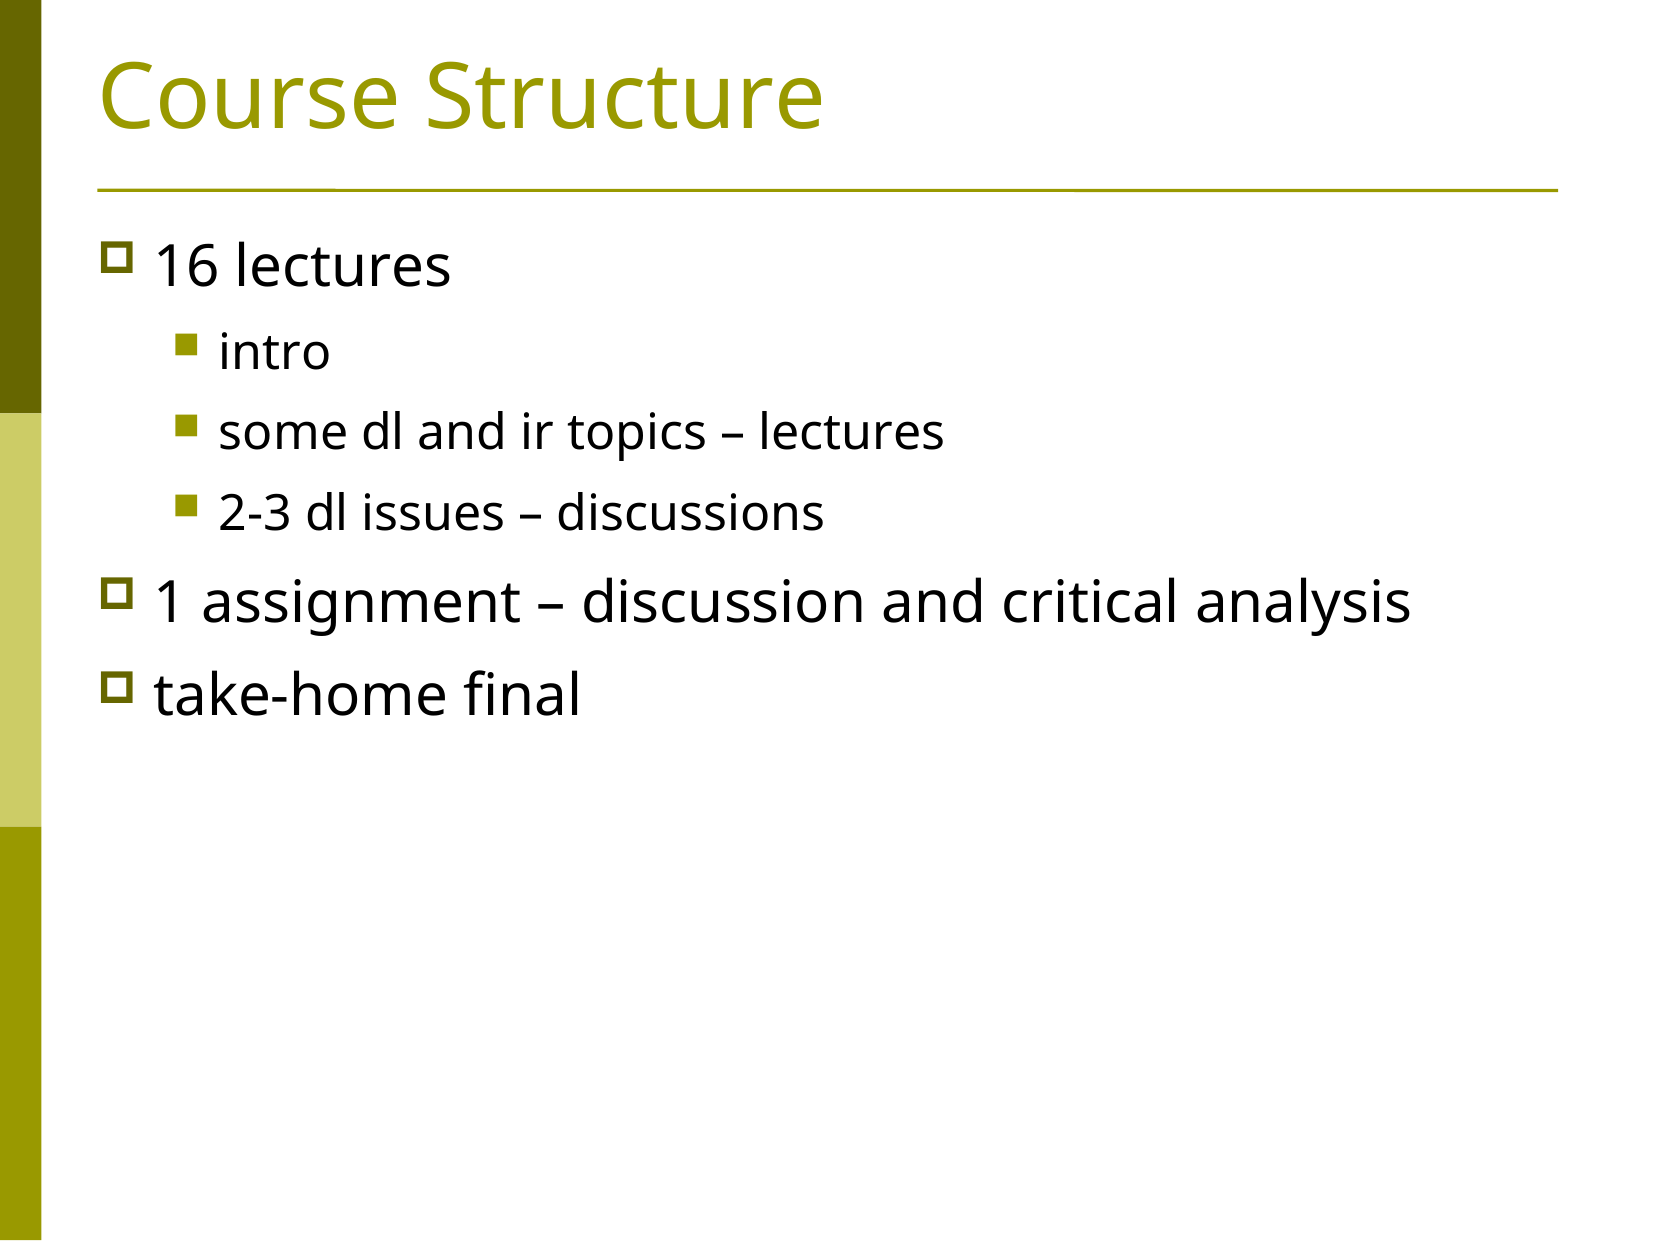

# Course Structure
16 lectures
intro
some dl and ir topics – lectures
2-3 dl issues – discussions
1 assignment – discussion and critical analysis
take-home final